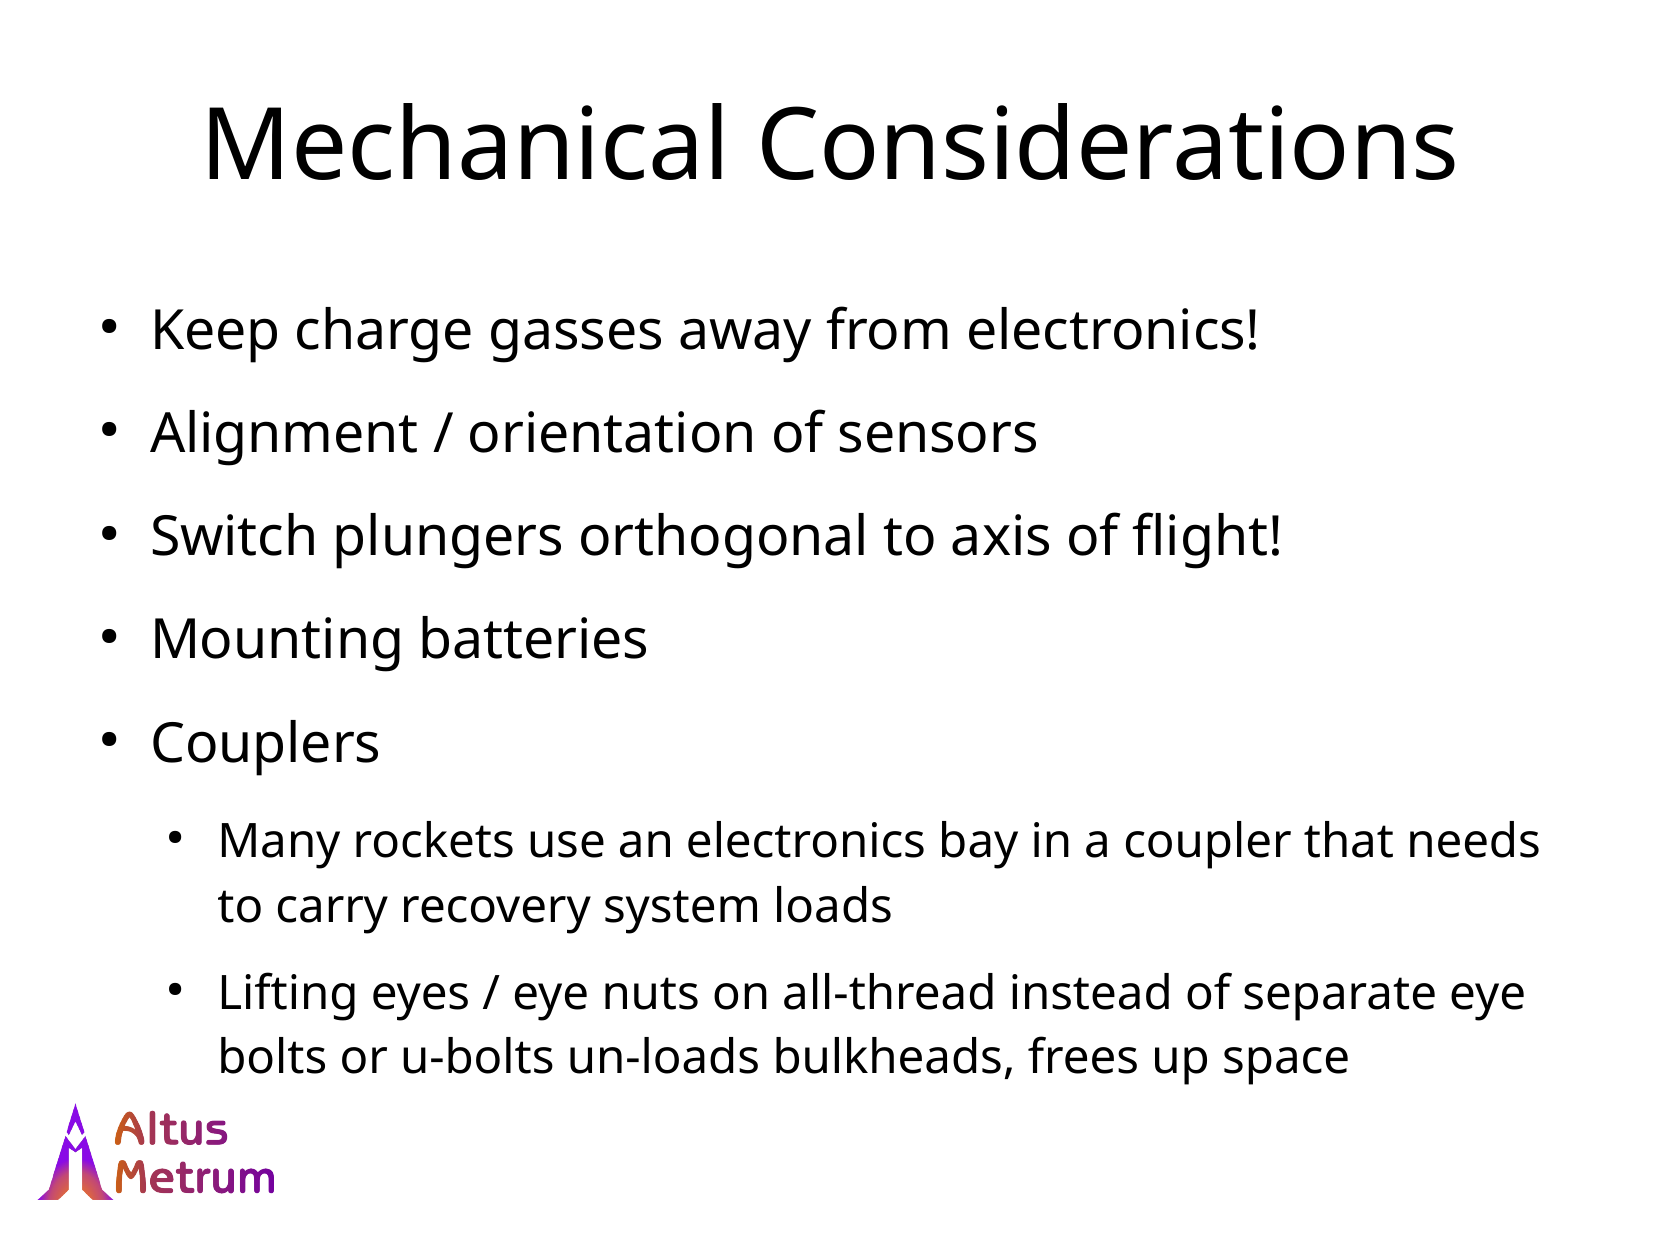

# Mechanical Considerations
Keep charge gasses away from electronics!
Alignment / orientation of sensors
Switch plungers orthogonal to axis of flight!
Mounting batteries
Couplers
Many rockets use an electronics bay in a coupler that needs to carry recovery system loads
Lifting eyes / eye nuts on all-thread instead of separate eye bolts or u-bolts un-loads bulkheads, frees up space